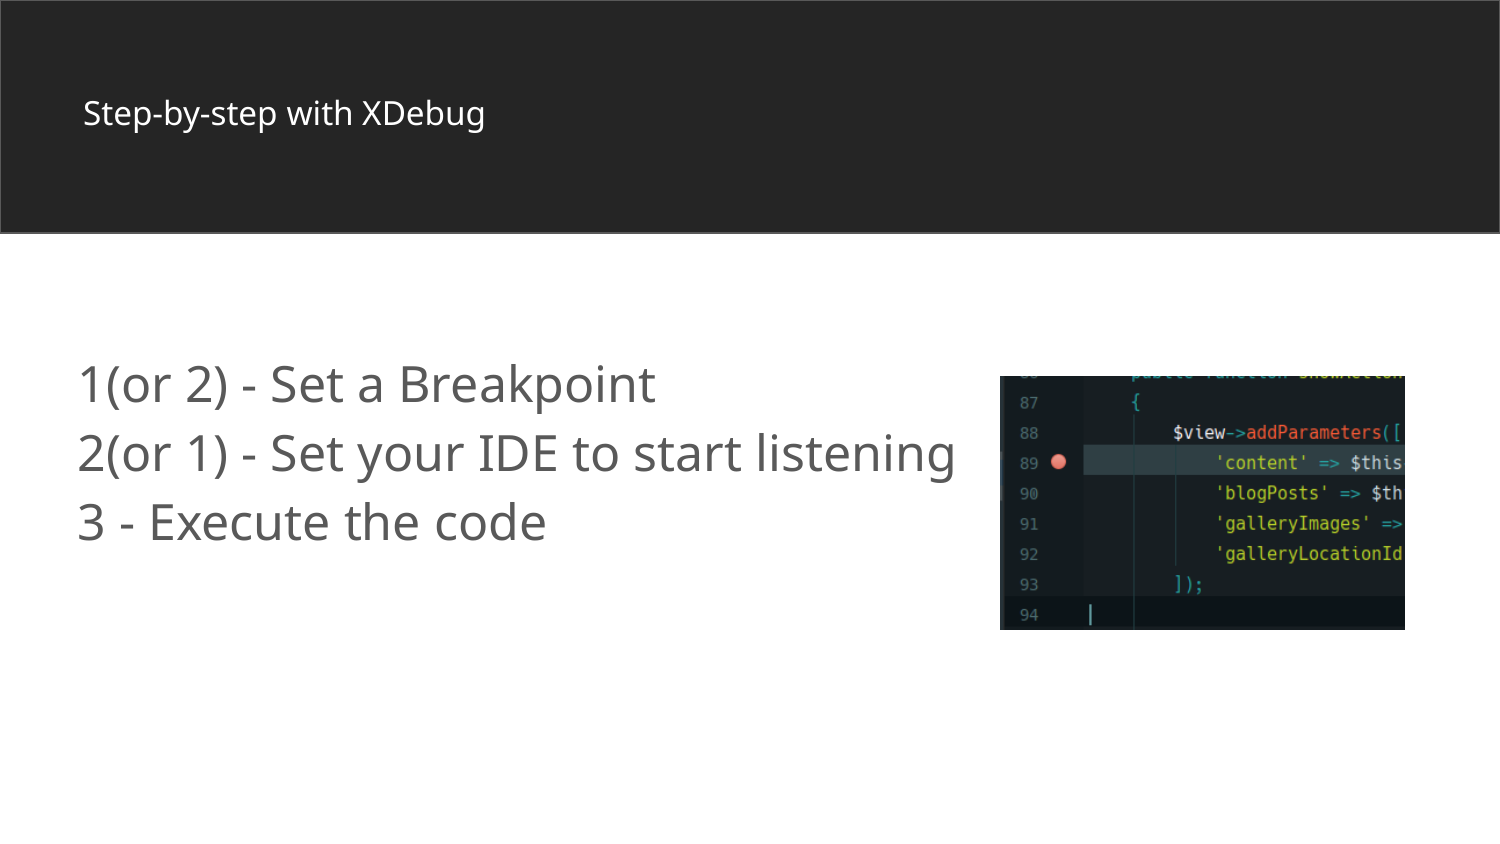

Step-by-step with XDebug
# 1(or 2) - Set a Breakpoint 2(or 1) - Set your IDE to start listening 3 - Execute the code